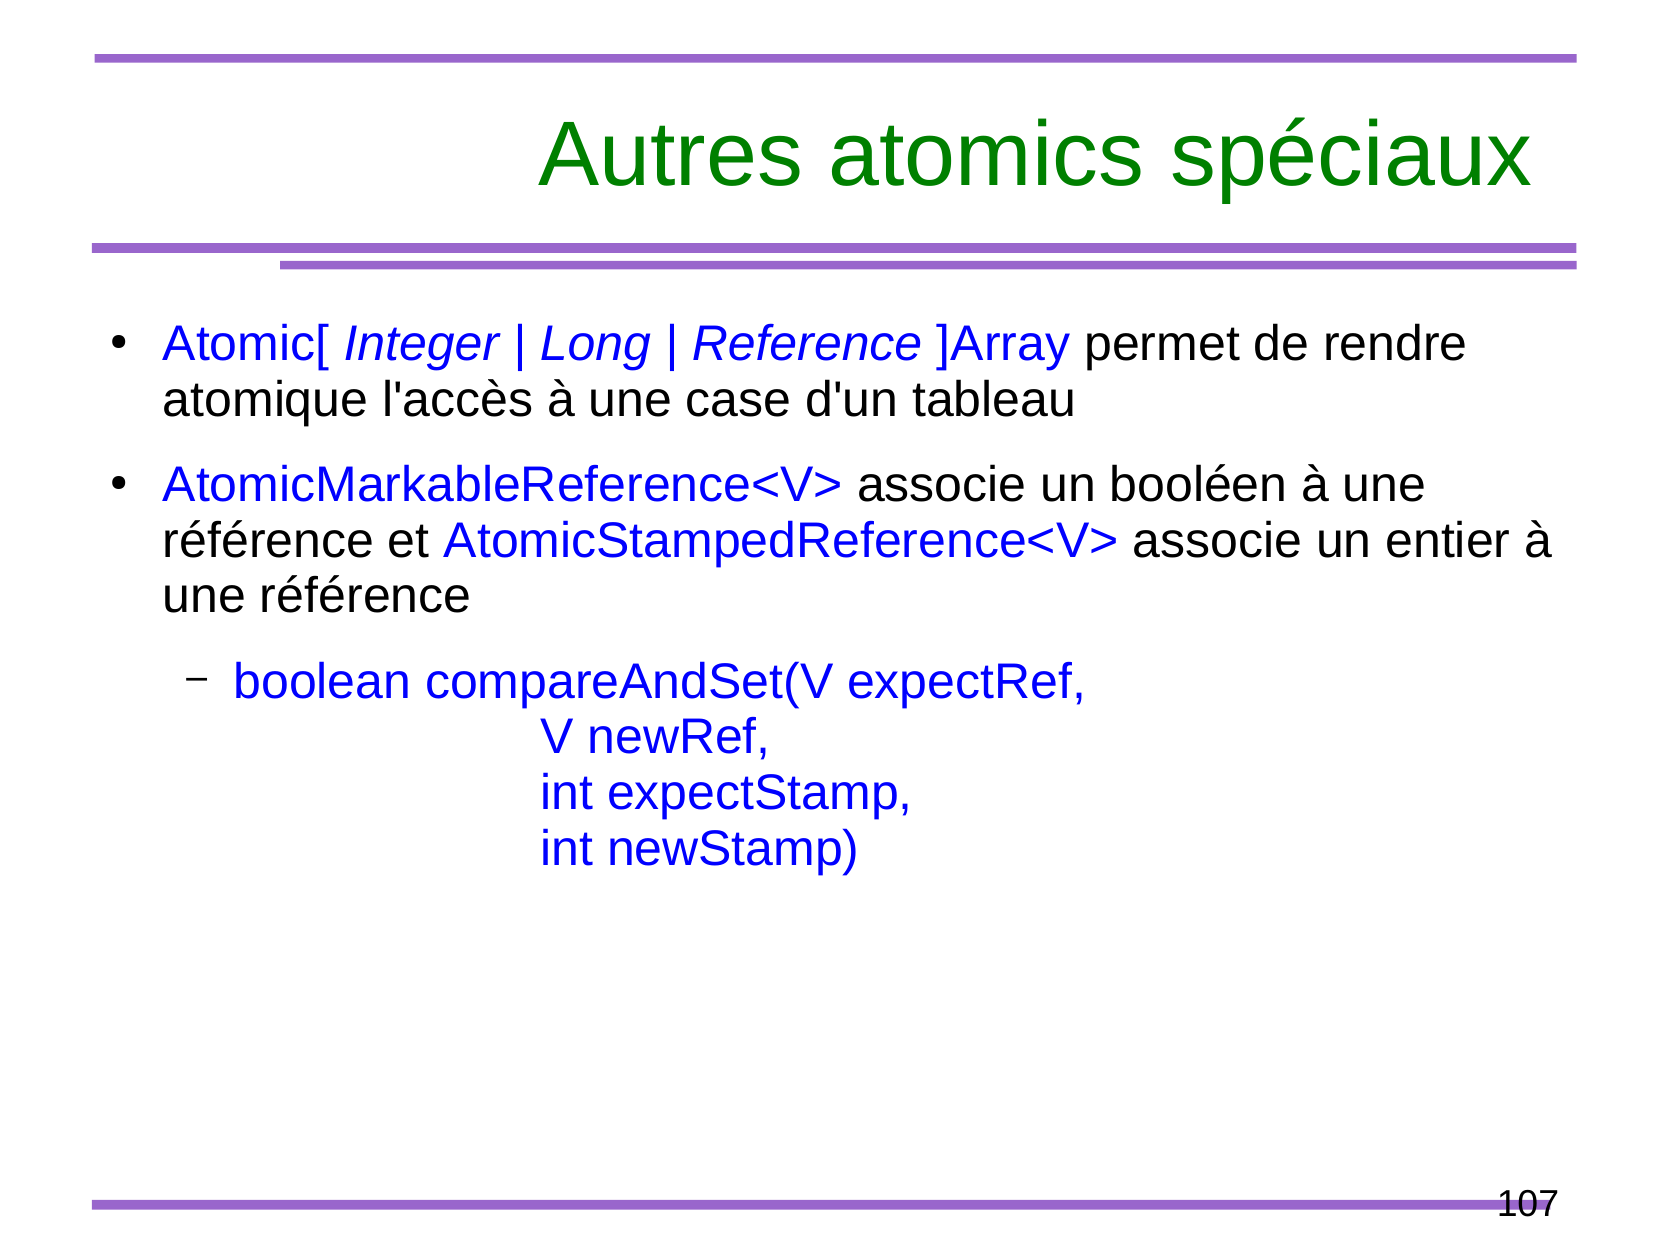

# Autres atomics spéciaux
Atomic[ Integer | Long | Reference ]Array permet de rendre atomique l'accès à une case d'un tableau
AtomicMarkableReference<V> associe un booléen à une référence et AtomicStampedReference<V> associe un entier à une référence
boolean compareAndSet(V expectRef,
 V newRef,
 int expectStamp,
 int newStamp)